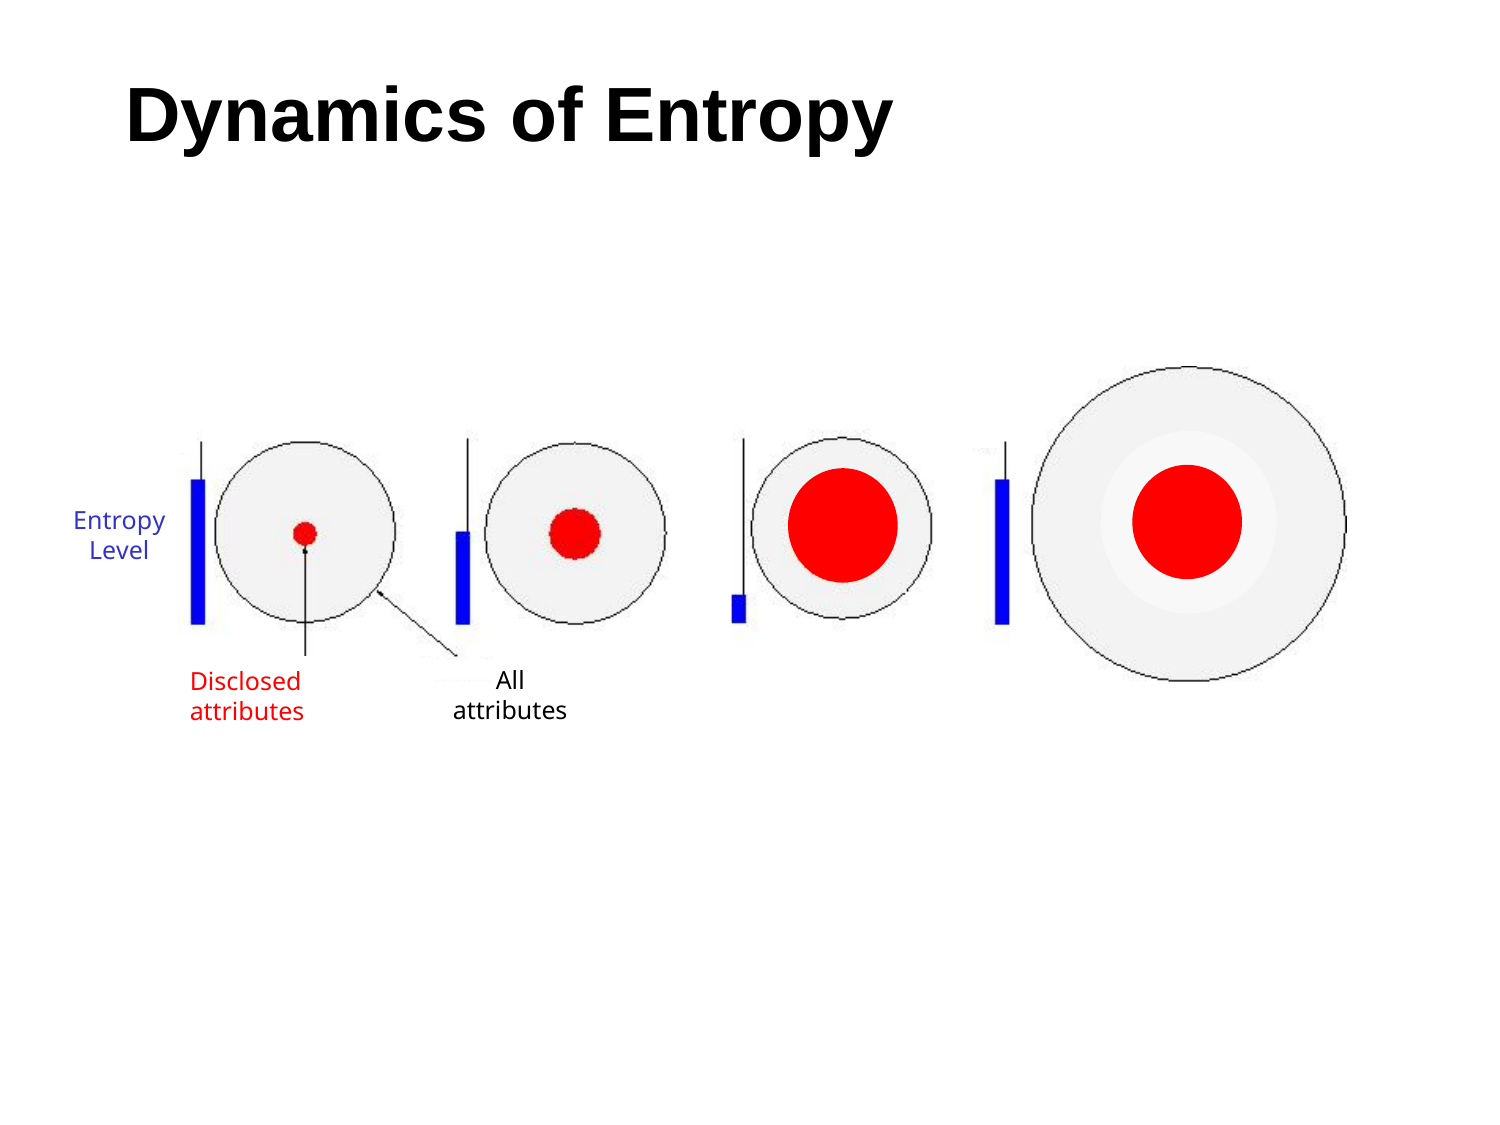

# Dynamics of Entropy
Entropy
Level
All
attributes
Disclosed attributes